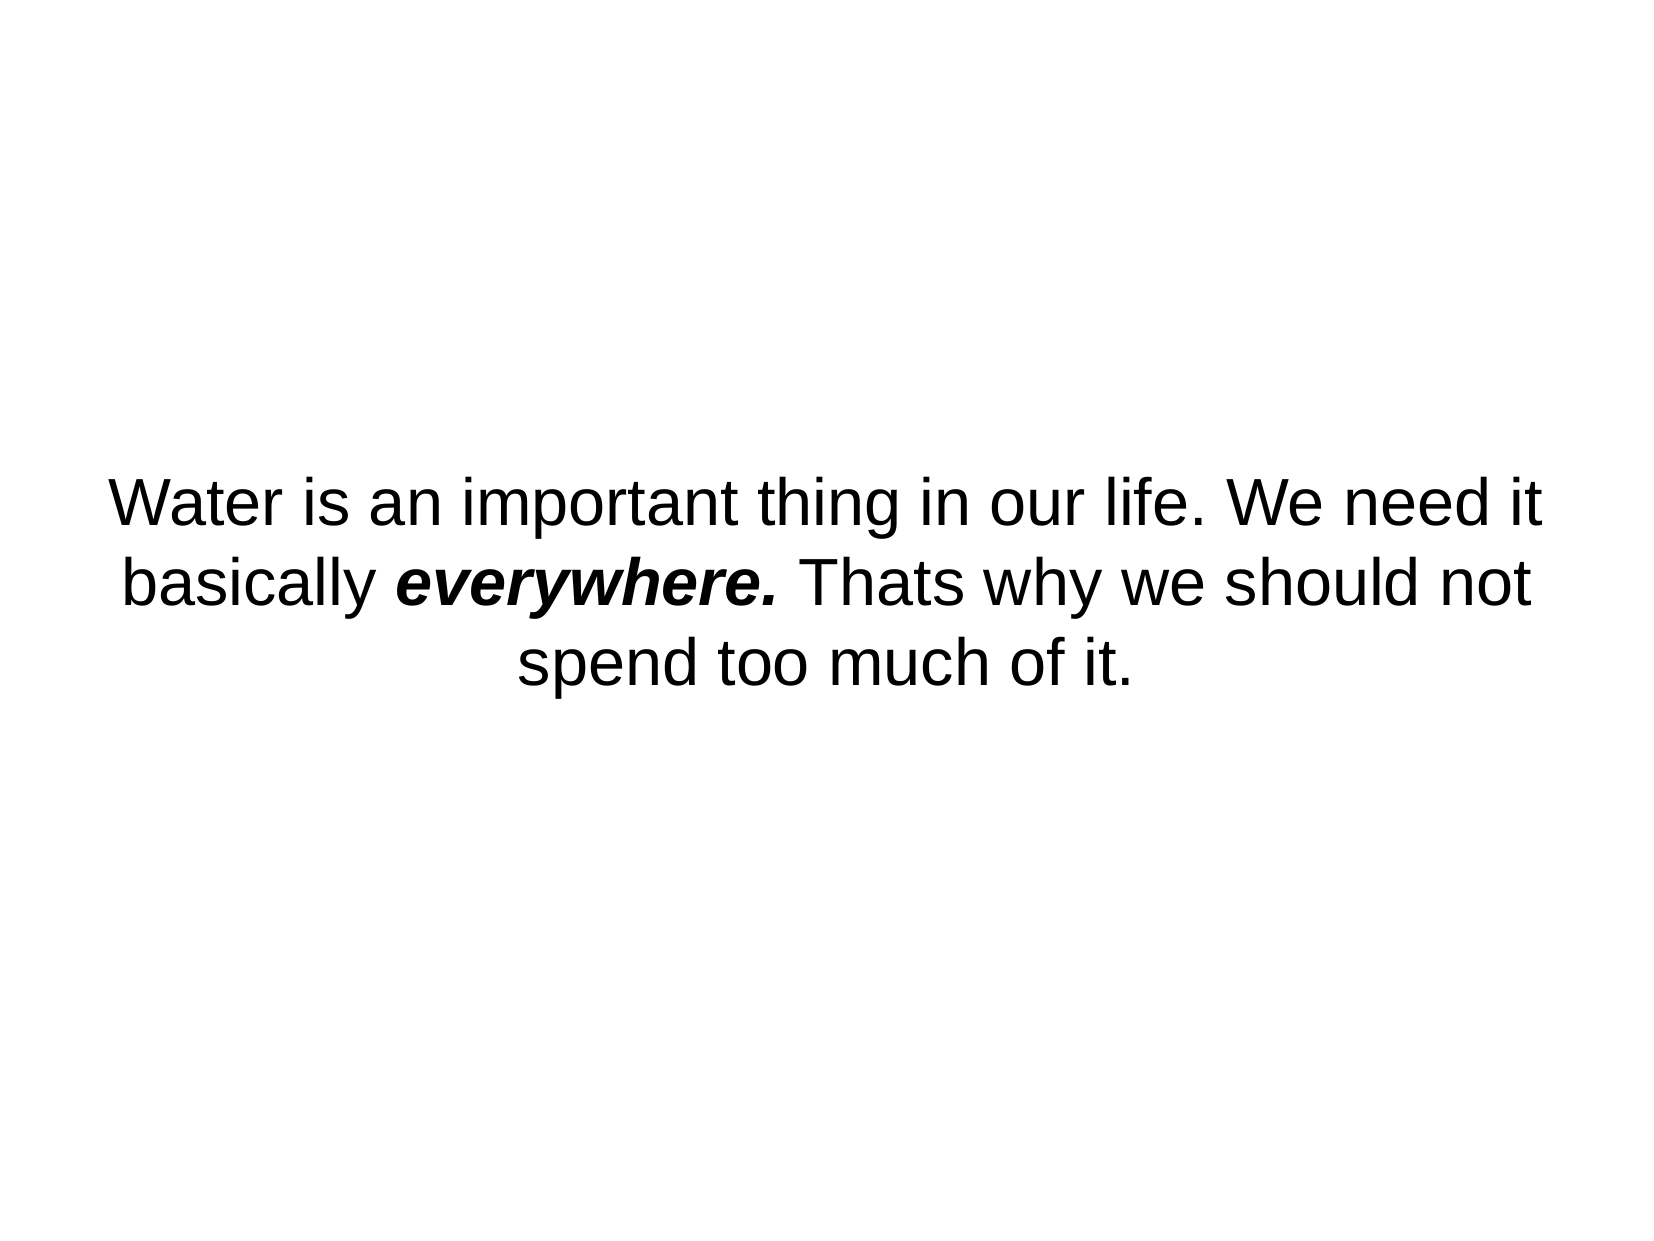

# Water is an important thing in our life. We need it basically everywhere. Thats why we should not spend too much of it.